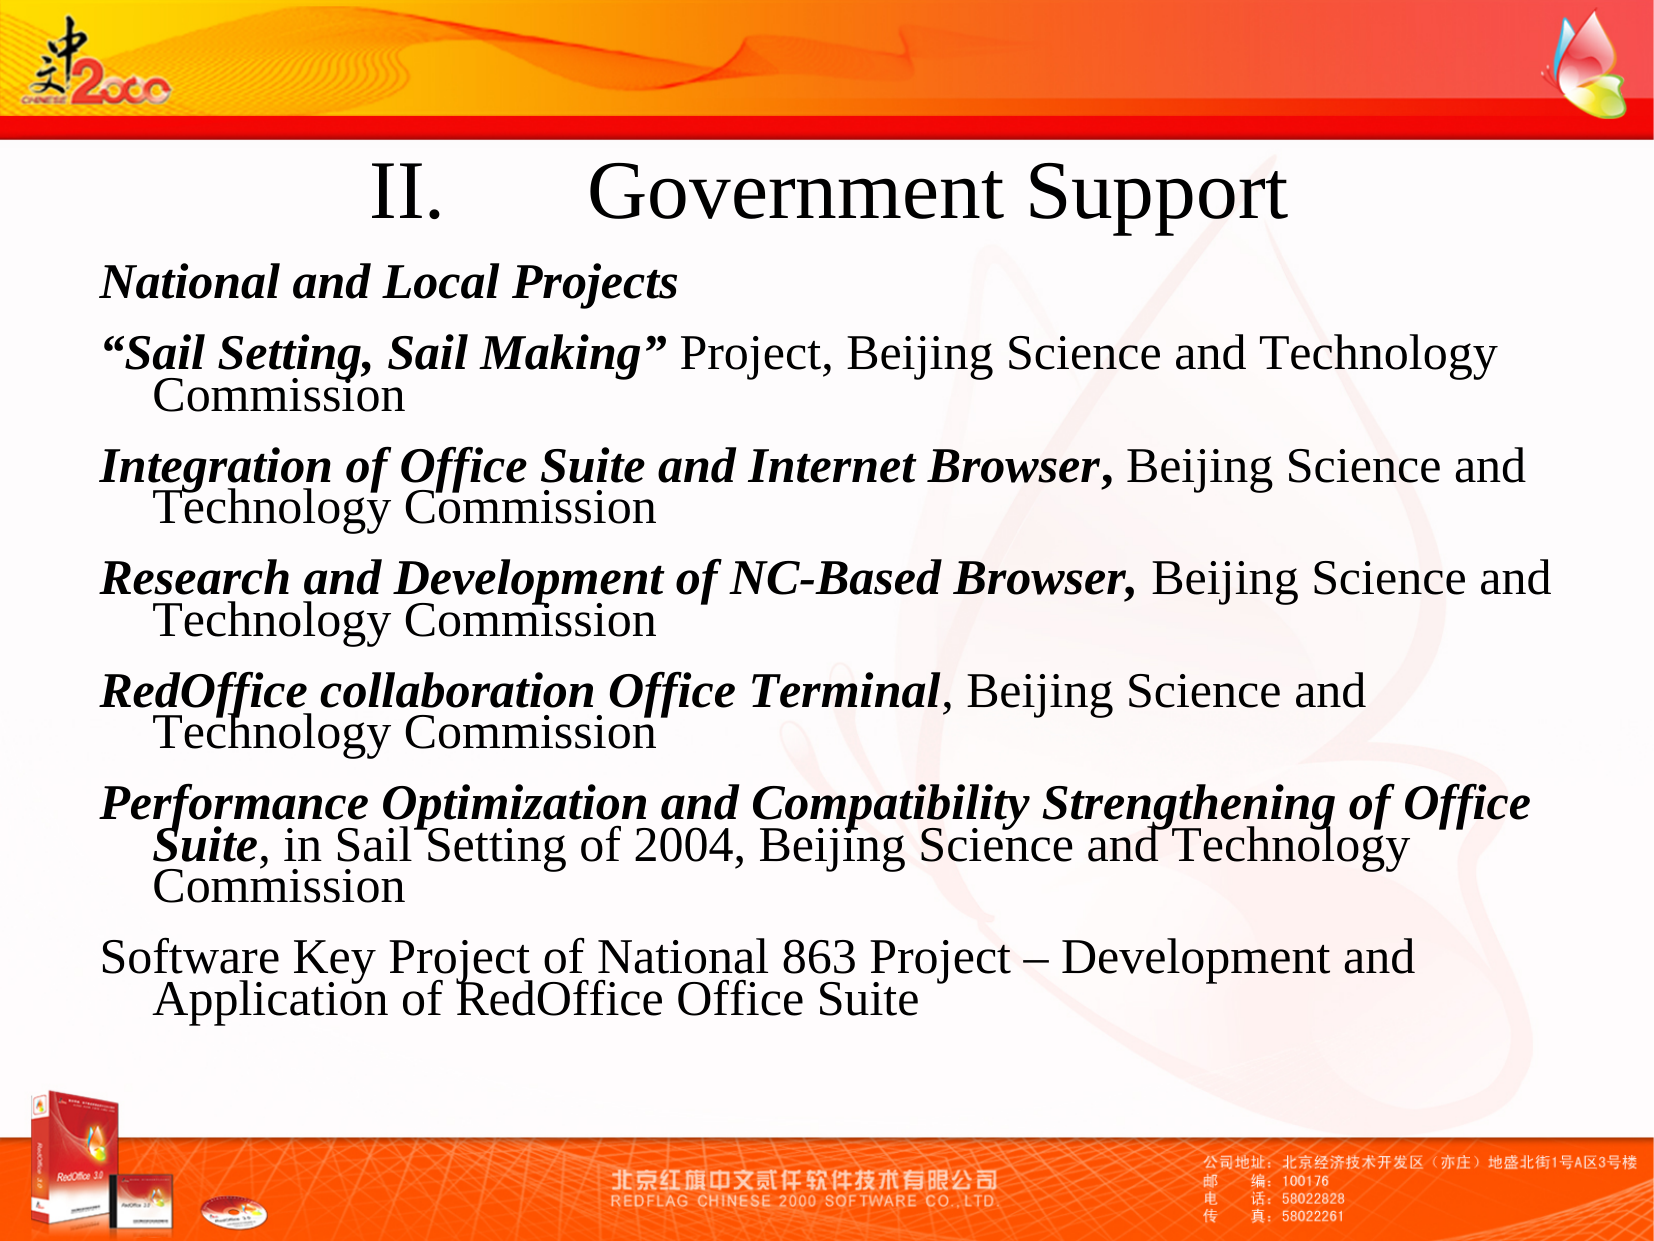

# II.		Government Support
National and Local Projects
“Sail Setting, Sail Making” Project, Beijing Science and Technology Commission
Integration of Office Suite and Internet Browser, Beijing Science and Technology Commission
Research and Development of NC-Based Browser, Beijing Science and Technology Commission
RedOffice collaboration Office Terminal, Beijing Science and Technology Commission
Performance Optimization and Compatibility Strengthening of Office Suite, in Sail Setting of 2004, Beijing Science and Technology Commission
Software Key Project of National 863 Project – Development and Application of RedOffice Office Suite